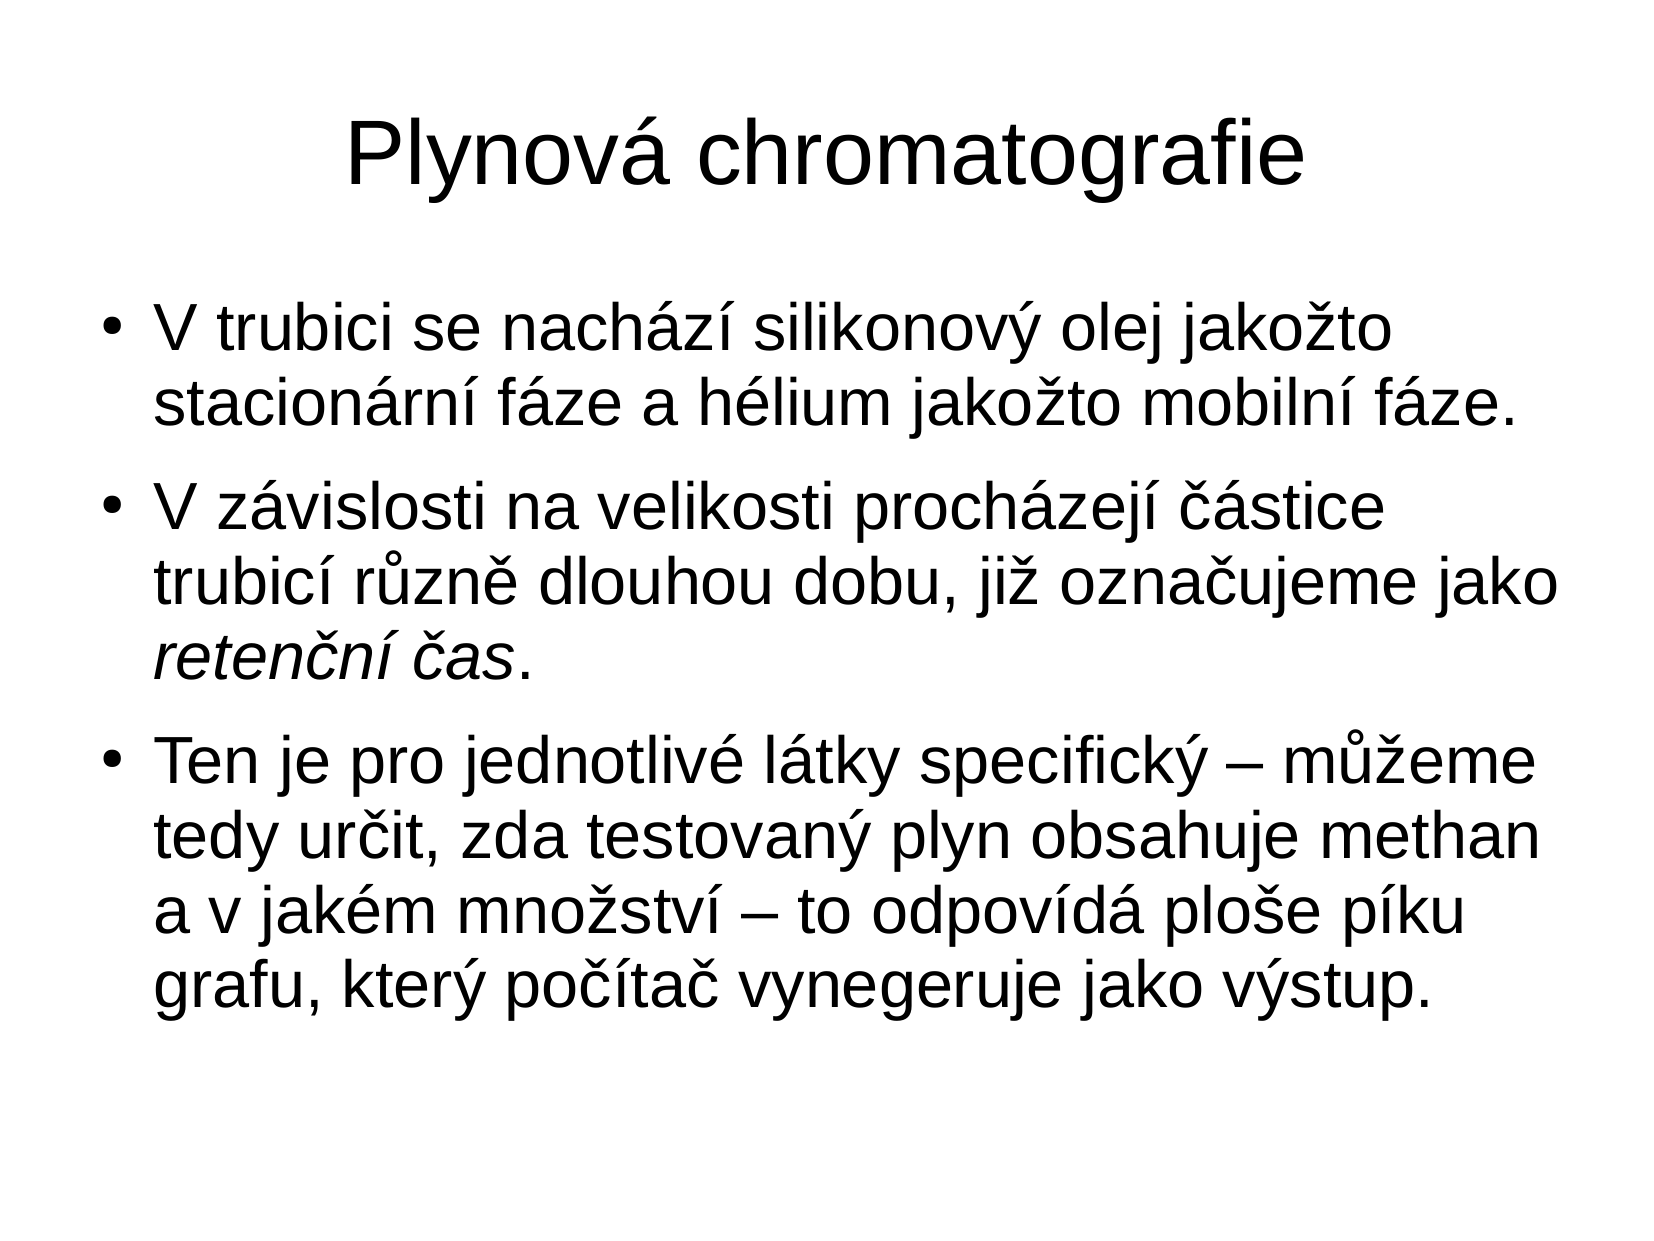

# Plynová chromatografie
V trubici se nachází silikonový olej jakožto stacionární fáze a hélium jakožto mobilní fáze.
V závislosti na velikosti procházejí částice trubicí různě dlouhou dobu, již označujeme jako retenční čas.
Ten je pro jednotlivé látky specifický – můžeme tedy určit, zda testovaný plyn obsahuje methan a v jakém množství – to odpovídá ploše píku grafu, který počítač vynegeruje jako výstup.